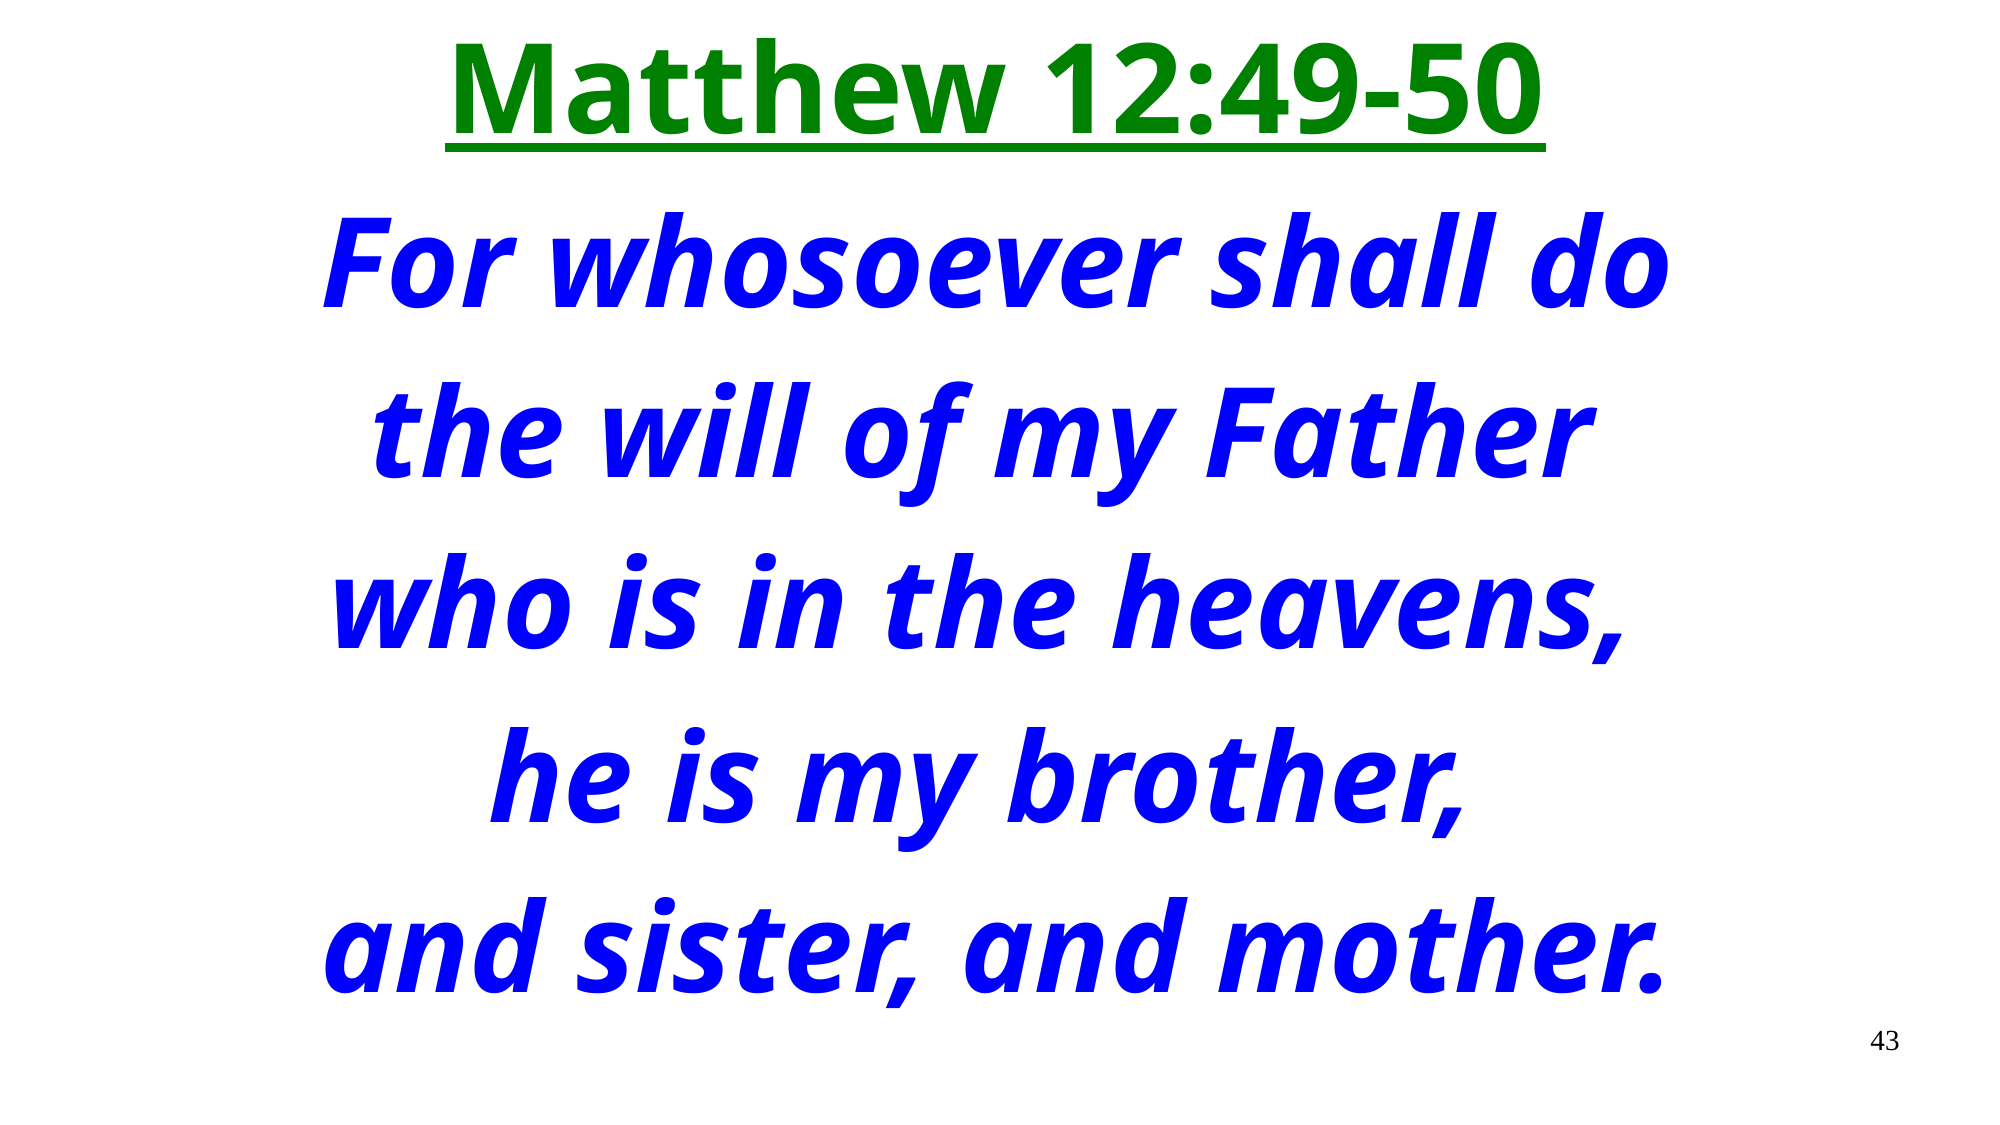

# Matthew 12:49-50
 For whosoever shall do
the will of my Father
who is in the heavens,
he is my brother,
and sister, and mother.
43